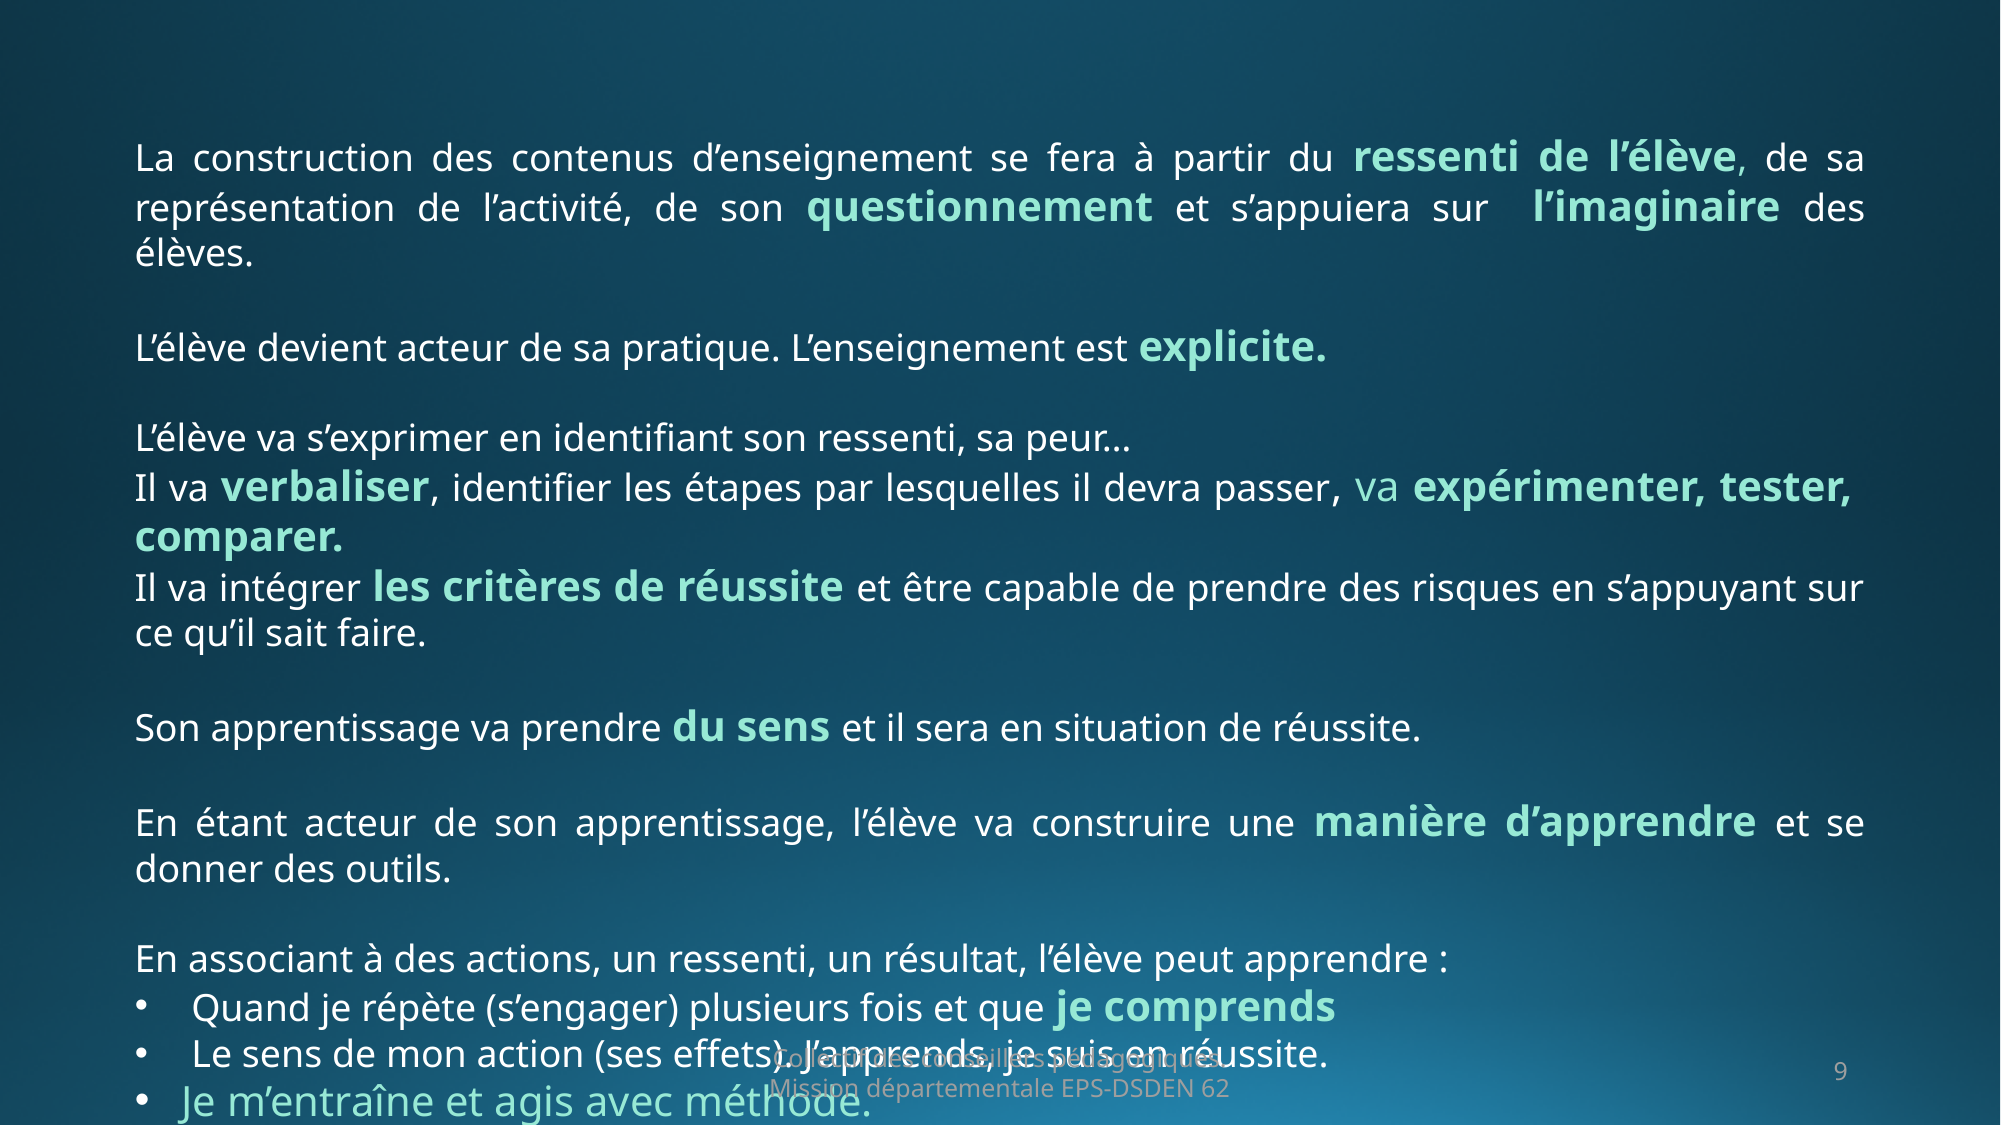

La construction des contenus d’enseignement se fera à partir du ressenti de l’élève, de sa représentation de l’activité, de son questionnement et s’appuiera sur l’imaginaire des élèves.
L’élève devient acteur de sa pratique. L’enseignement est explicite.
L’élève va s’exprimer en identifiant son ressenti, sa peur…
Il va verbaliser, identifier les étapes par lesquelles il devra passer, va expérimenter, tester, comparer.
Il va intégrer les critères de réussite et être capable de prendre des risques en s’appuyant sur ce qu’il sait faire.
Son apprentissage va prendre du sens et il sera en situation de réussite.
En étant acteur de son apprentissage, l’élève va construire une manière d’apprendre et se donner des outils.
En associant à des actions, un ressenti, un résultat, l’élève peut apprendre :
 Quand je répète (s’engager) plusieurs fois et que je comprends
 Le sens de mon action (ses effets). J’apprends, je suis en réussite.
Je m’entraîne et agis avec méthode.
Collectif des conseillers pédagogiques.
Mission départementale EPS-DSDEN 62